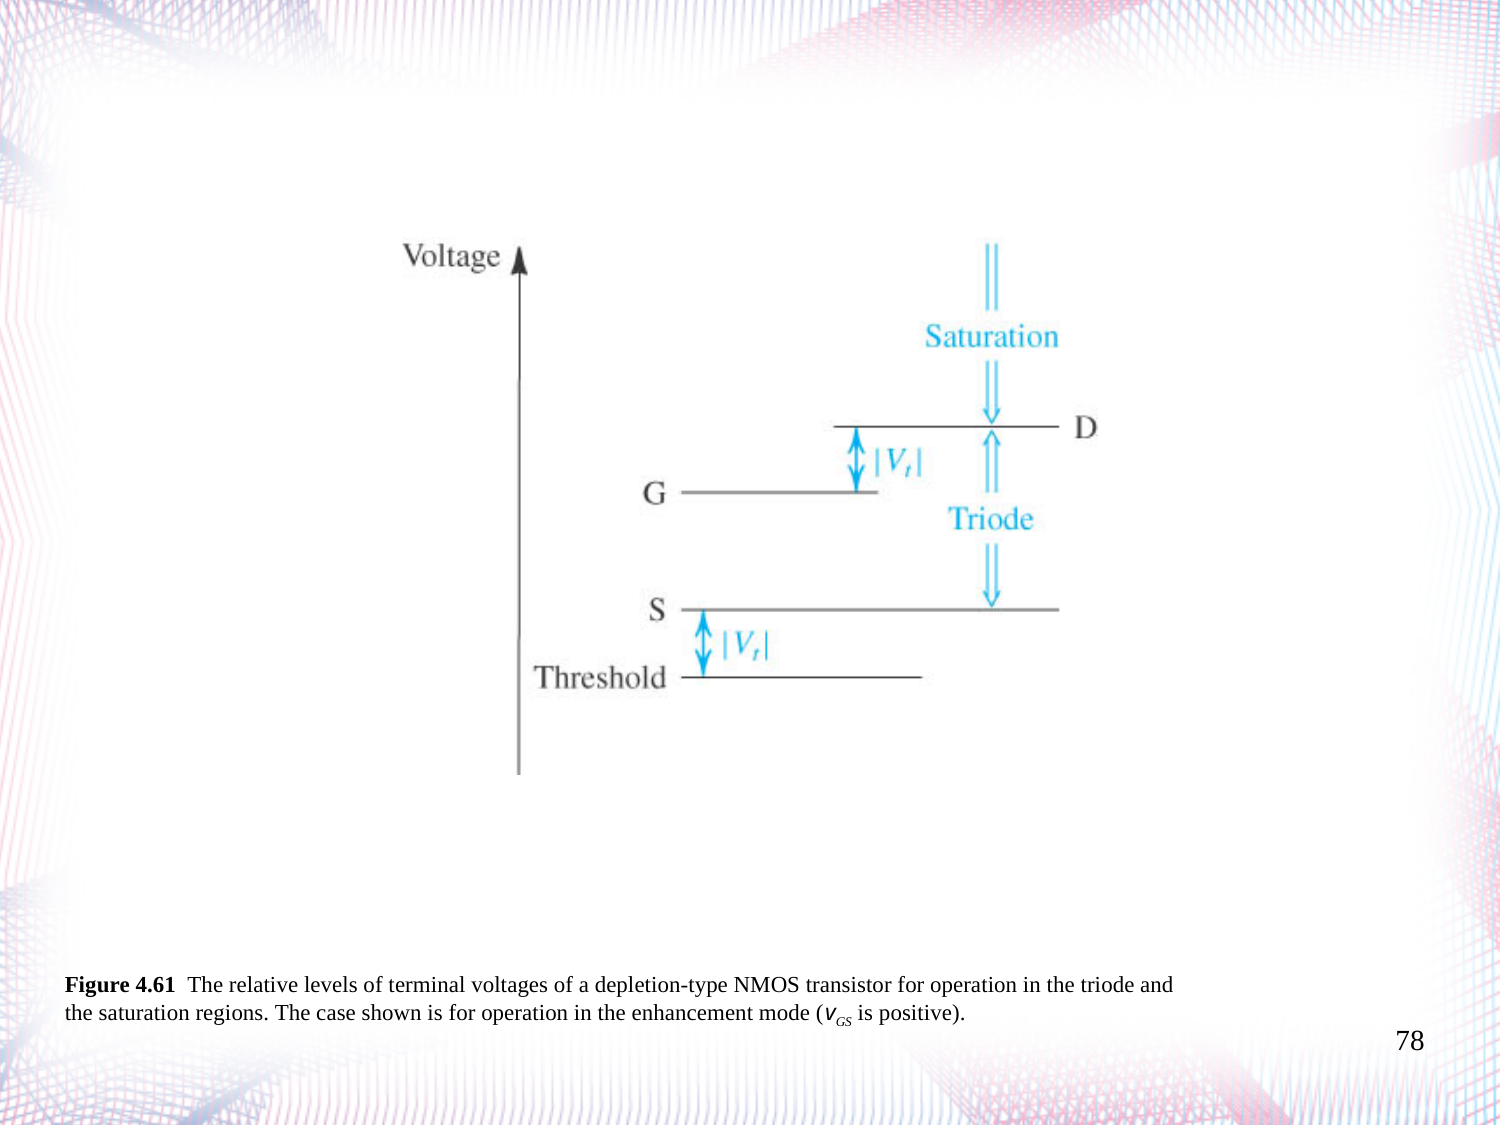

Figure 4.61 The relative levels of terminal voltages of a depletion-type NMOS transistor for operation in the triode and the saturation regions. The case shown is for operation in the enhancement mode (vGS is positive).
78